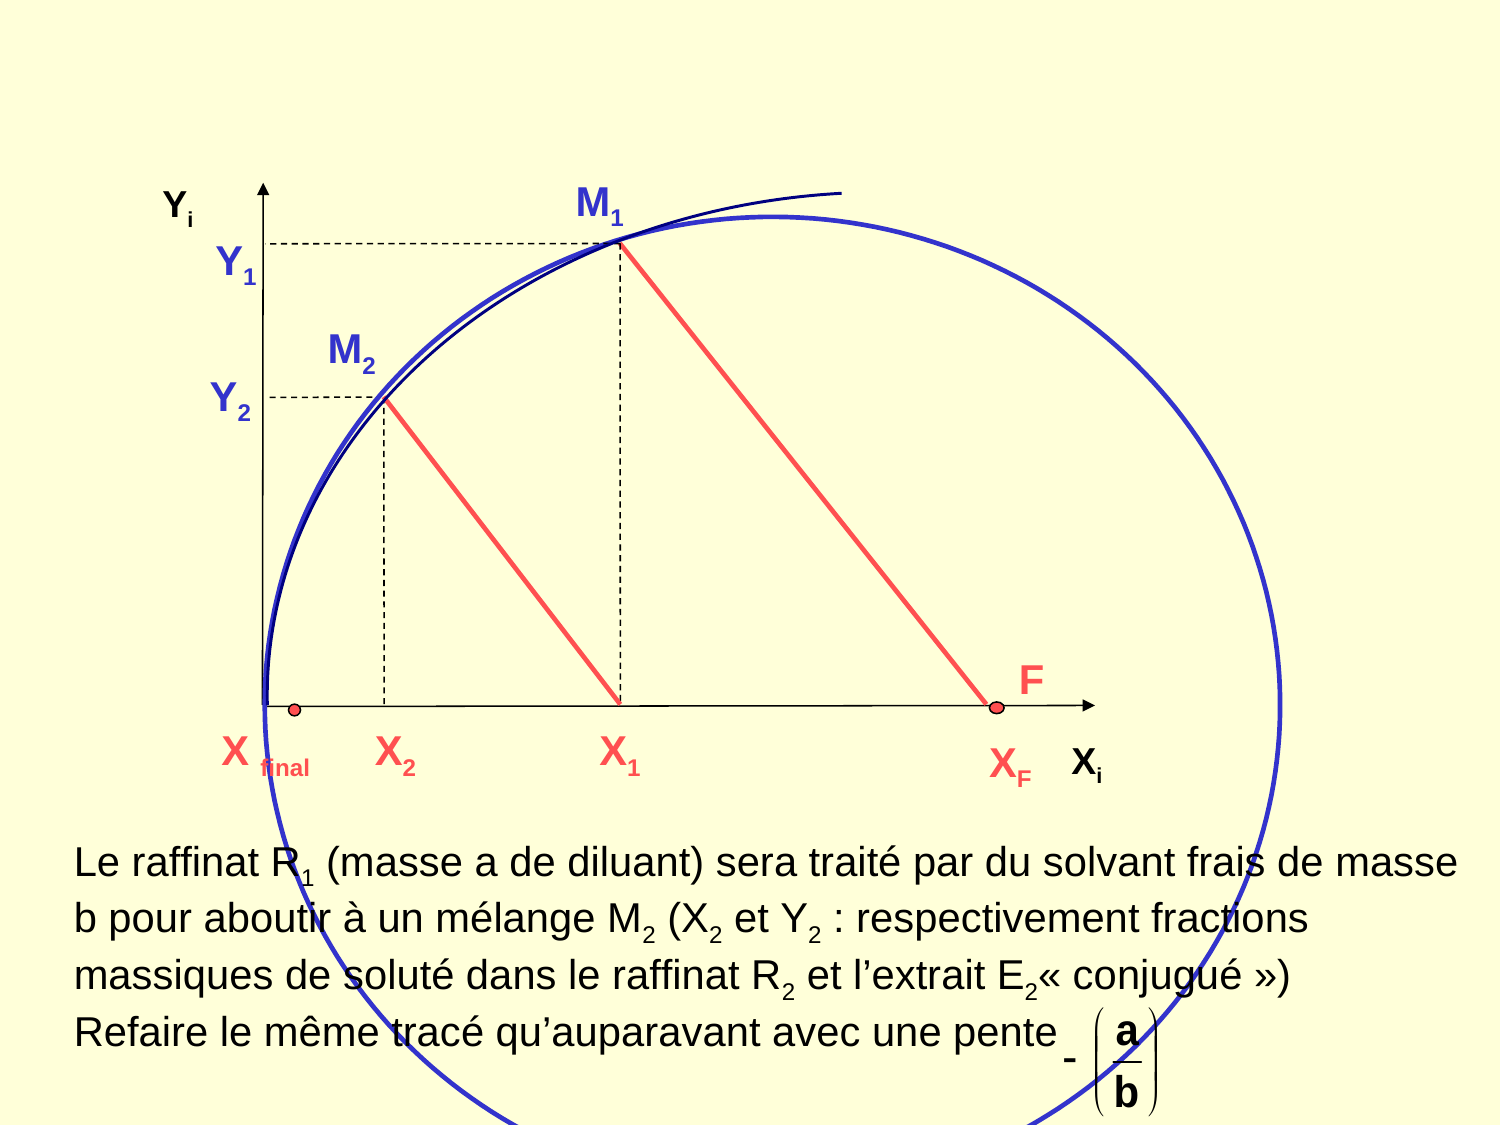

M1
Yi
Xi
Y1
M2
Y2
F
XF
X final
X2
X1
Le raffinat R1 (masse a de diluant) sera traité par du solvant frais de masse b pour aboutir à un mélange M2 (X2 et Y2 : respectivement fractions massiques de soluté dans le raffinat R2 et l’extrait E2« conjugué »)
Refaire le même tracé qu’auparavant avec une pente